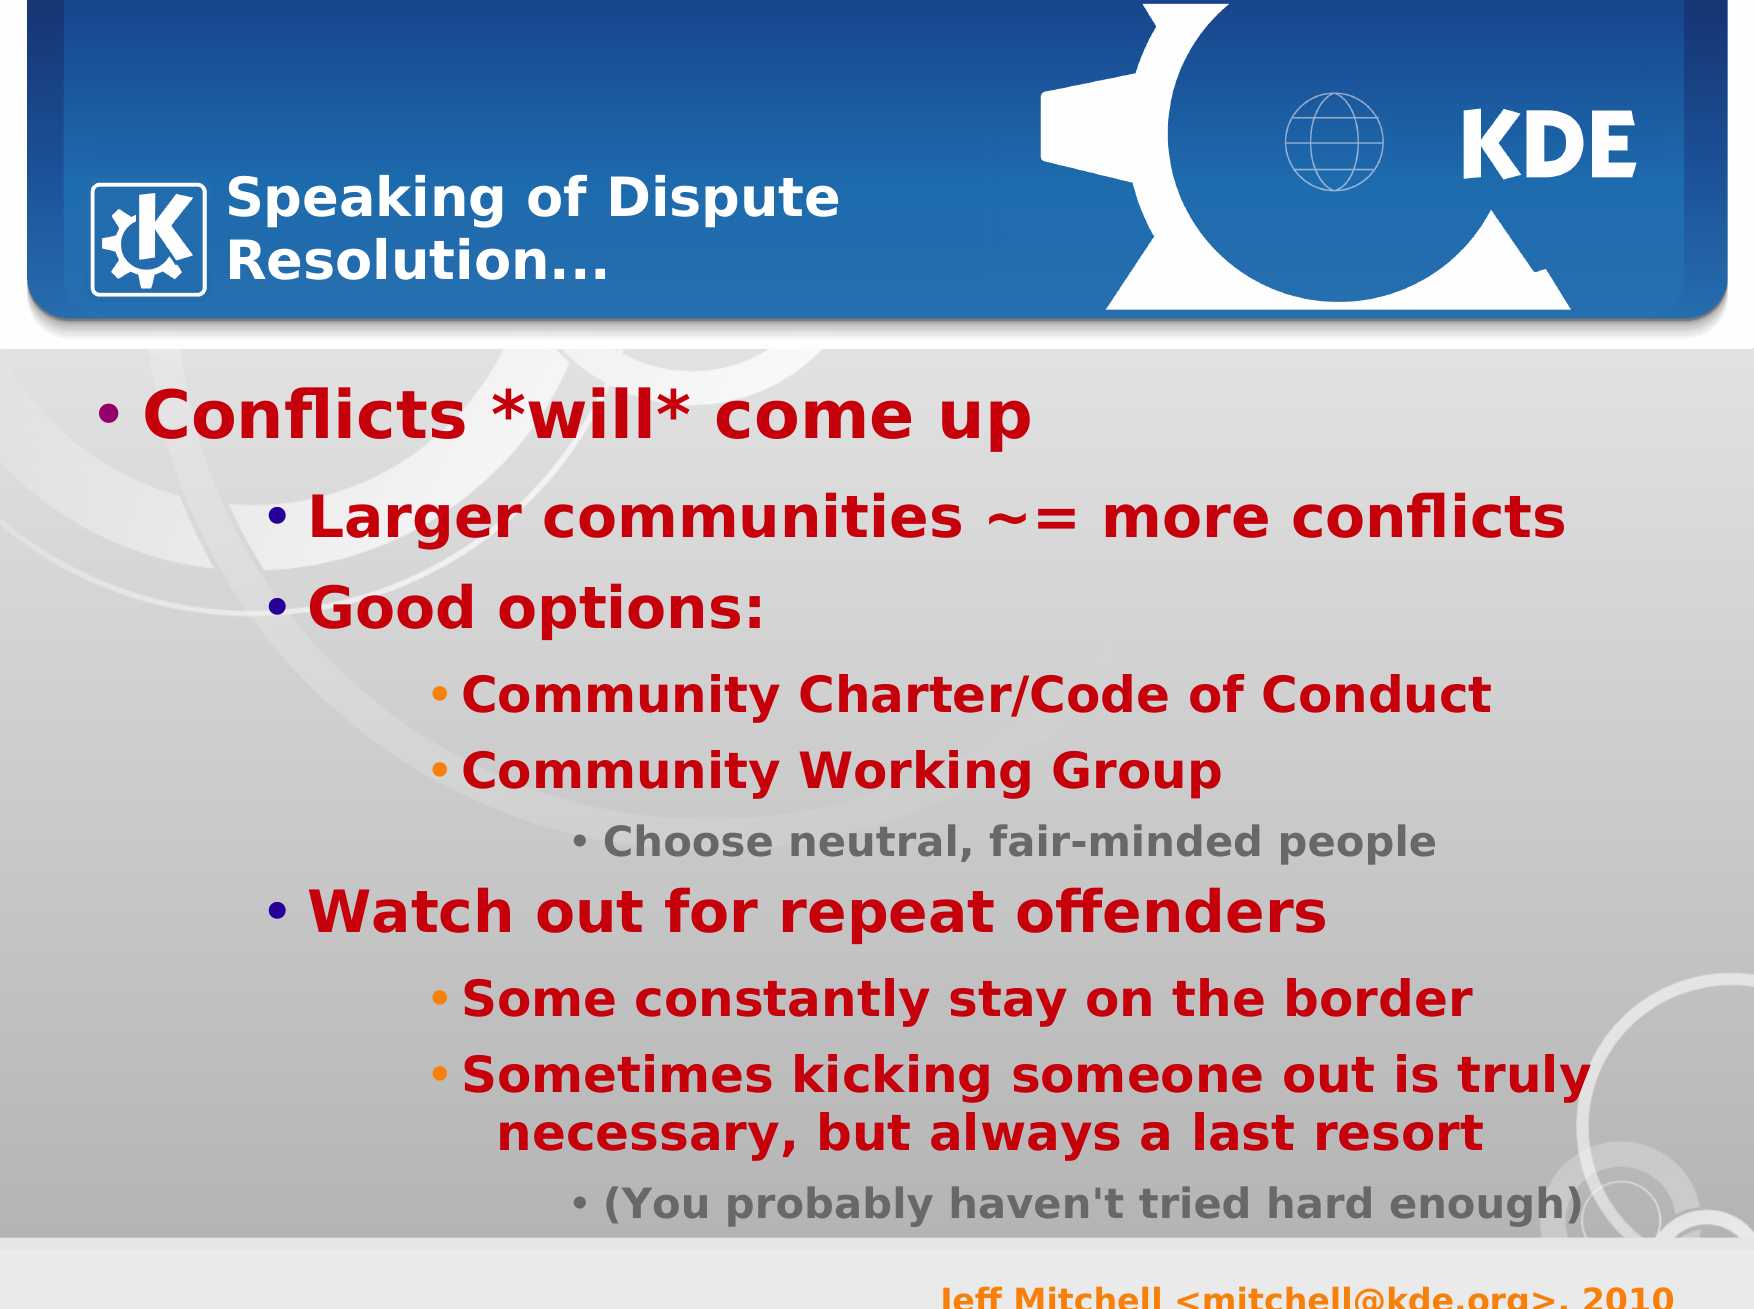

# Speaking of Dispute Resolution...
Conflicts *will* come up
Larger communities ~= more conflicts
Good options:
Community Charter/Code of Conduct
Community Working Group
Choose neutral, fair-minded people
Watch out for repeat offenders
Some constantly stay on the border
Sometimes kicking someone out is truly necessary, but always a last resort
(You probably haven't tried hard enough)